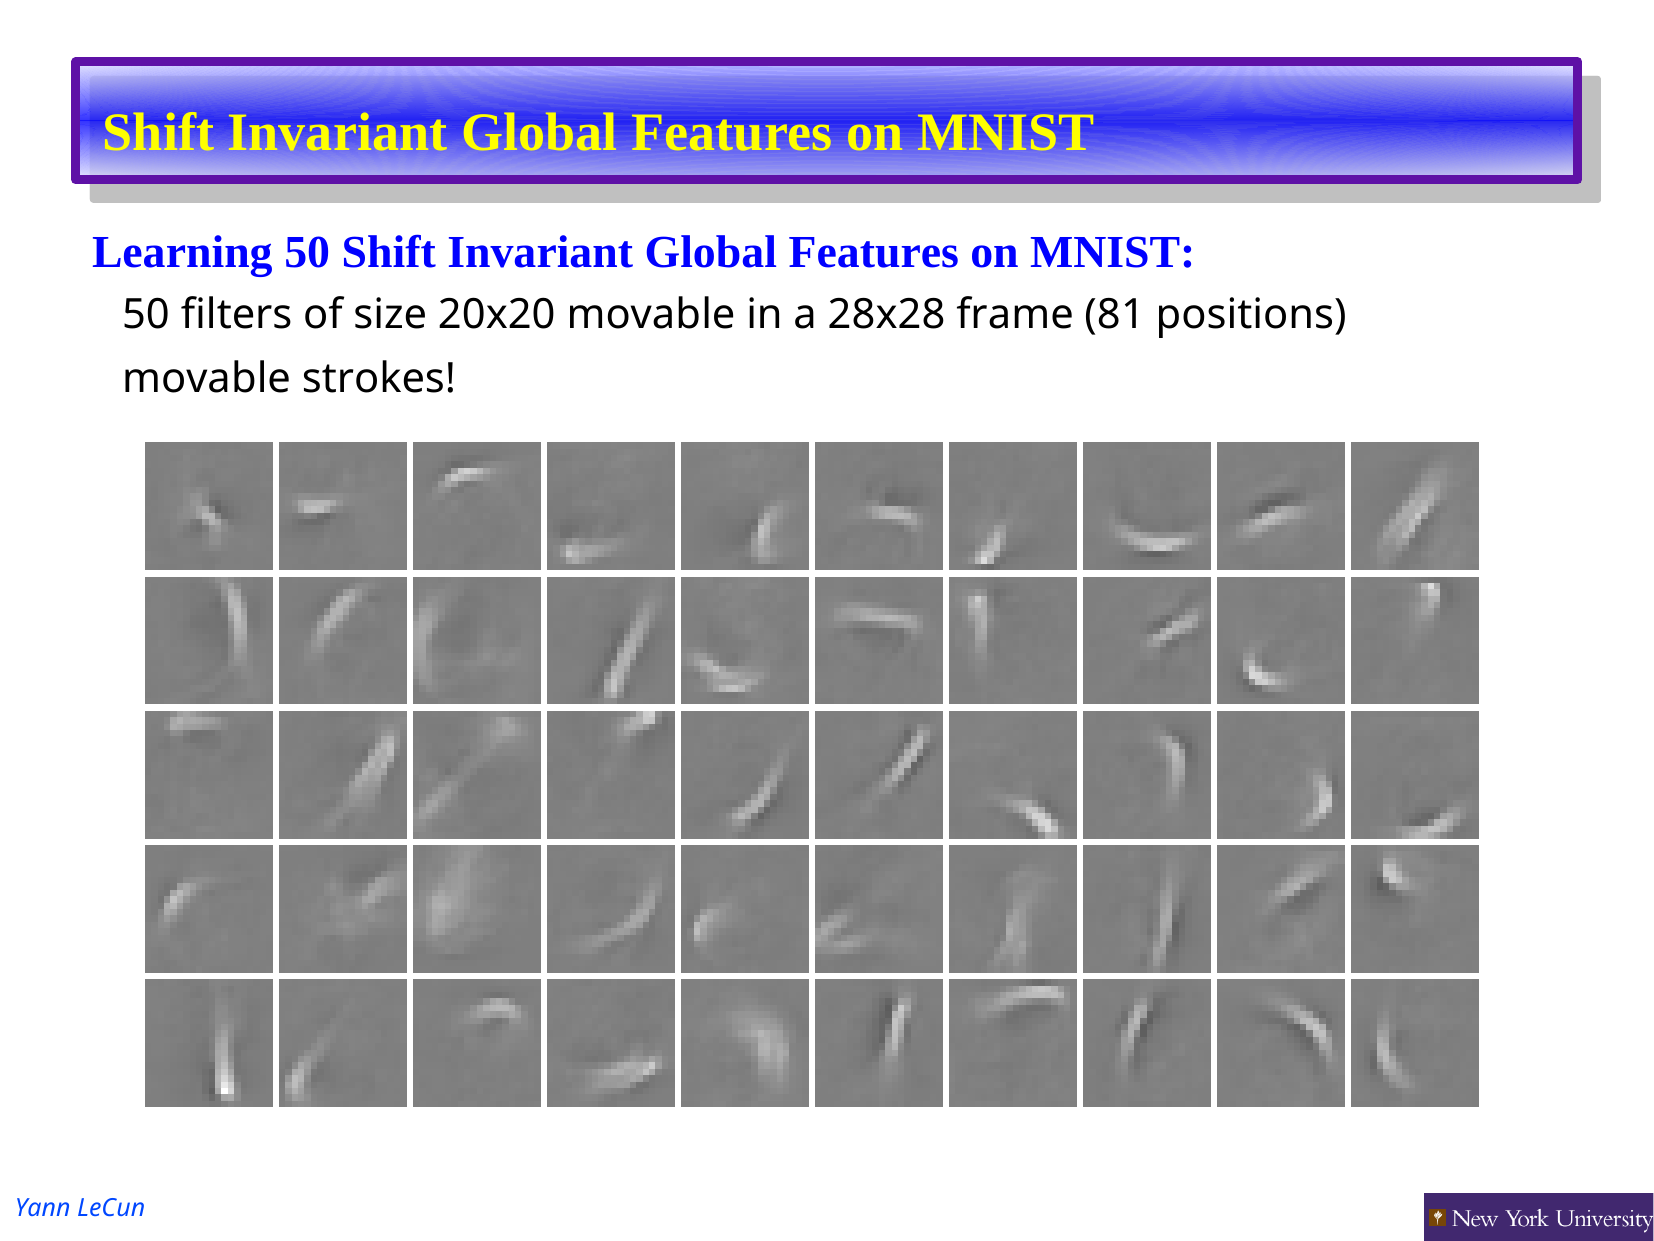

# Shift Invariant Global Features on MNIST
Learning 50 Shift Invariant Global Features on MNIST:
50 filters of size 20x20 movable in a 28x28 frame (81 positions)
movable strokes!